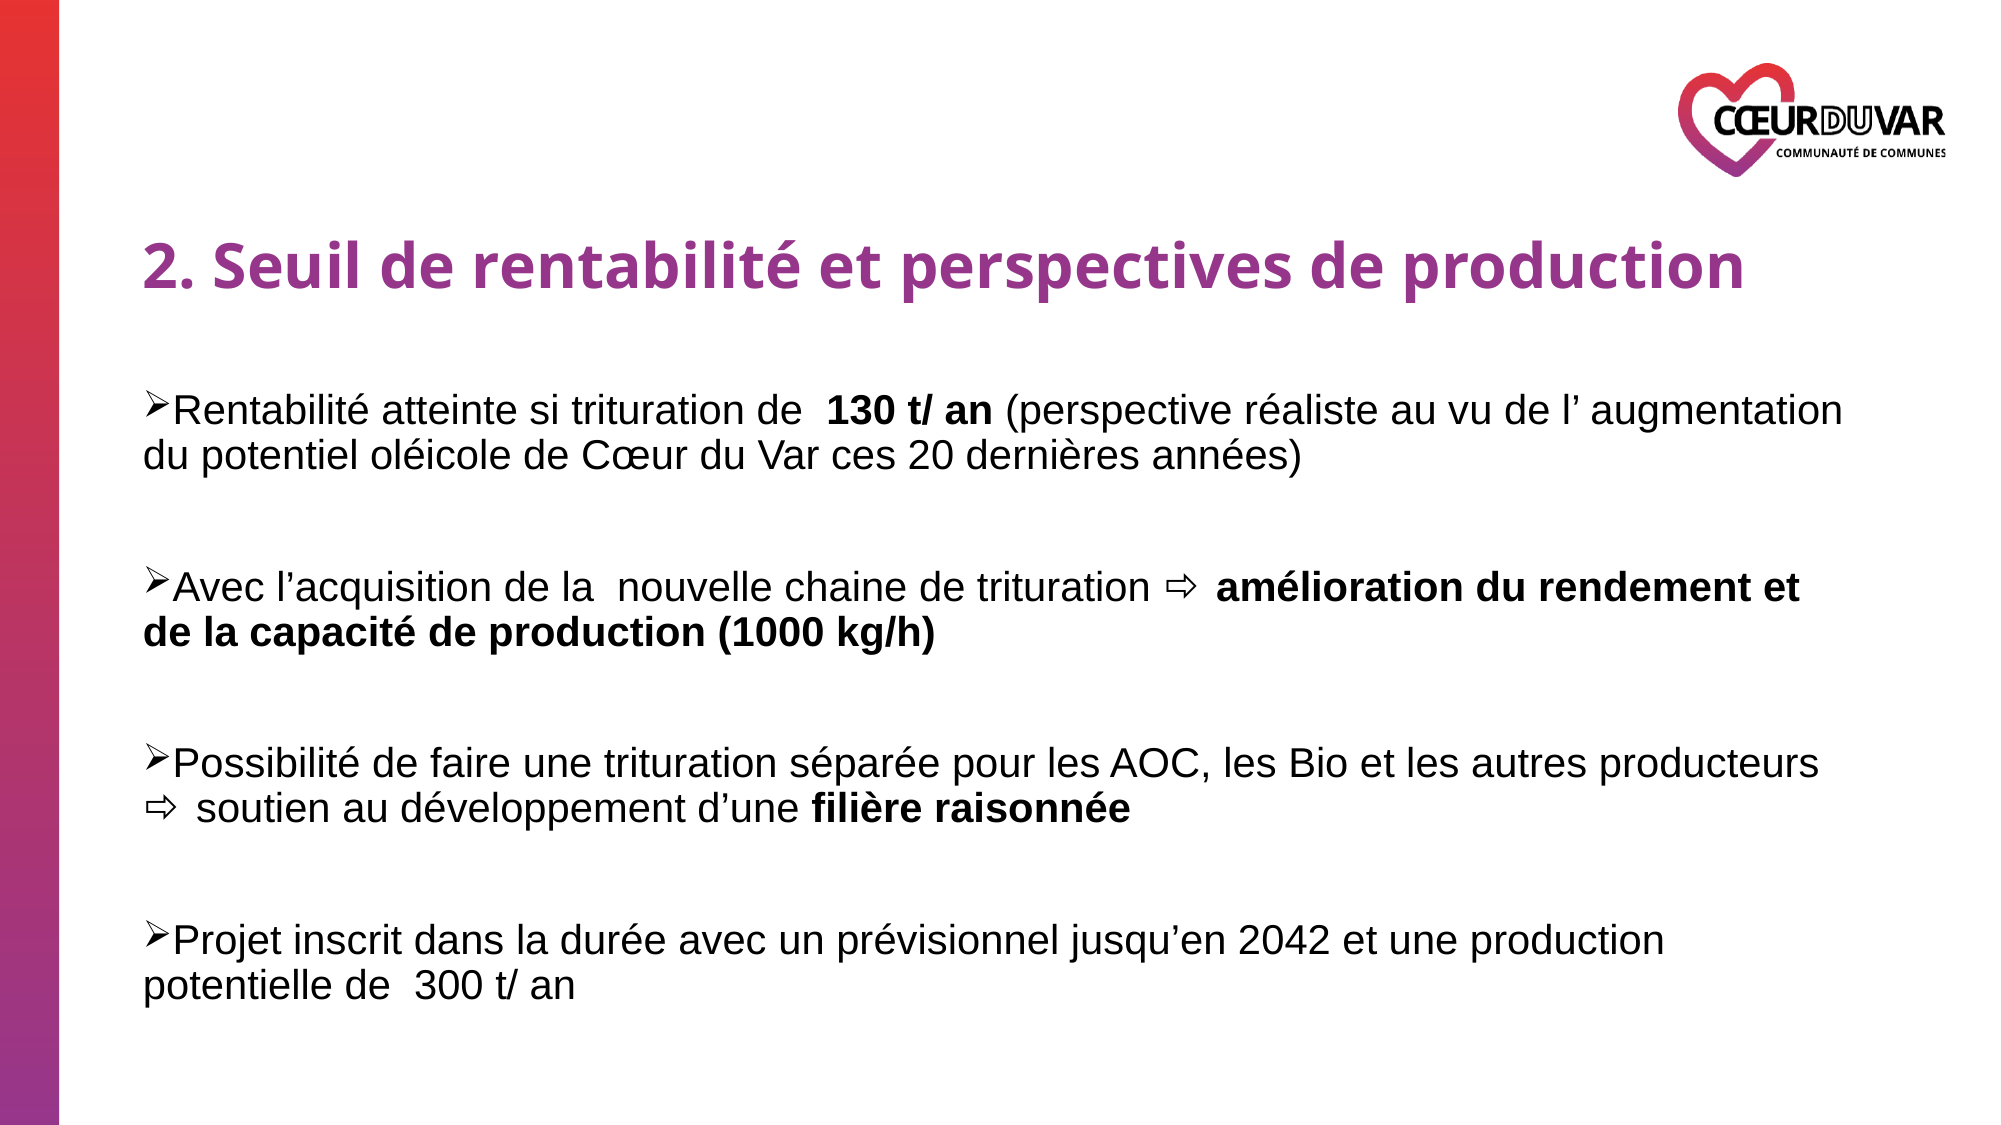

# 2. Seuil de rentabilité et perspectives de production
Rentabilité atteinte si trituration de 130 t/ an (perspective réaliste au vu de l’ augmentation du potentiel oléicole de Cœur du Var ces 20 dernières années)
Avec l’acquisition de la nouvelle chaine de trituration  amélioration du rendement et de la capacité de production (1000 kg/h)
Possibilité de faire une trituration séparée pour les AOC, les Bio et les autres producteurs  soutien au développement d’une filière raisonnée
Projet inscrit dans la durée avec un prévisionnel jusqu’en 2042 et une production potentielle de 300 t/ an